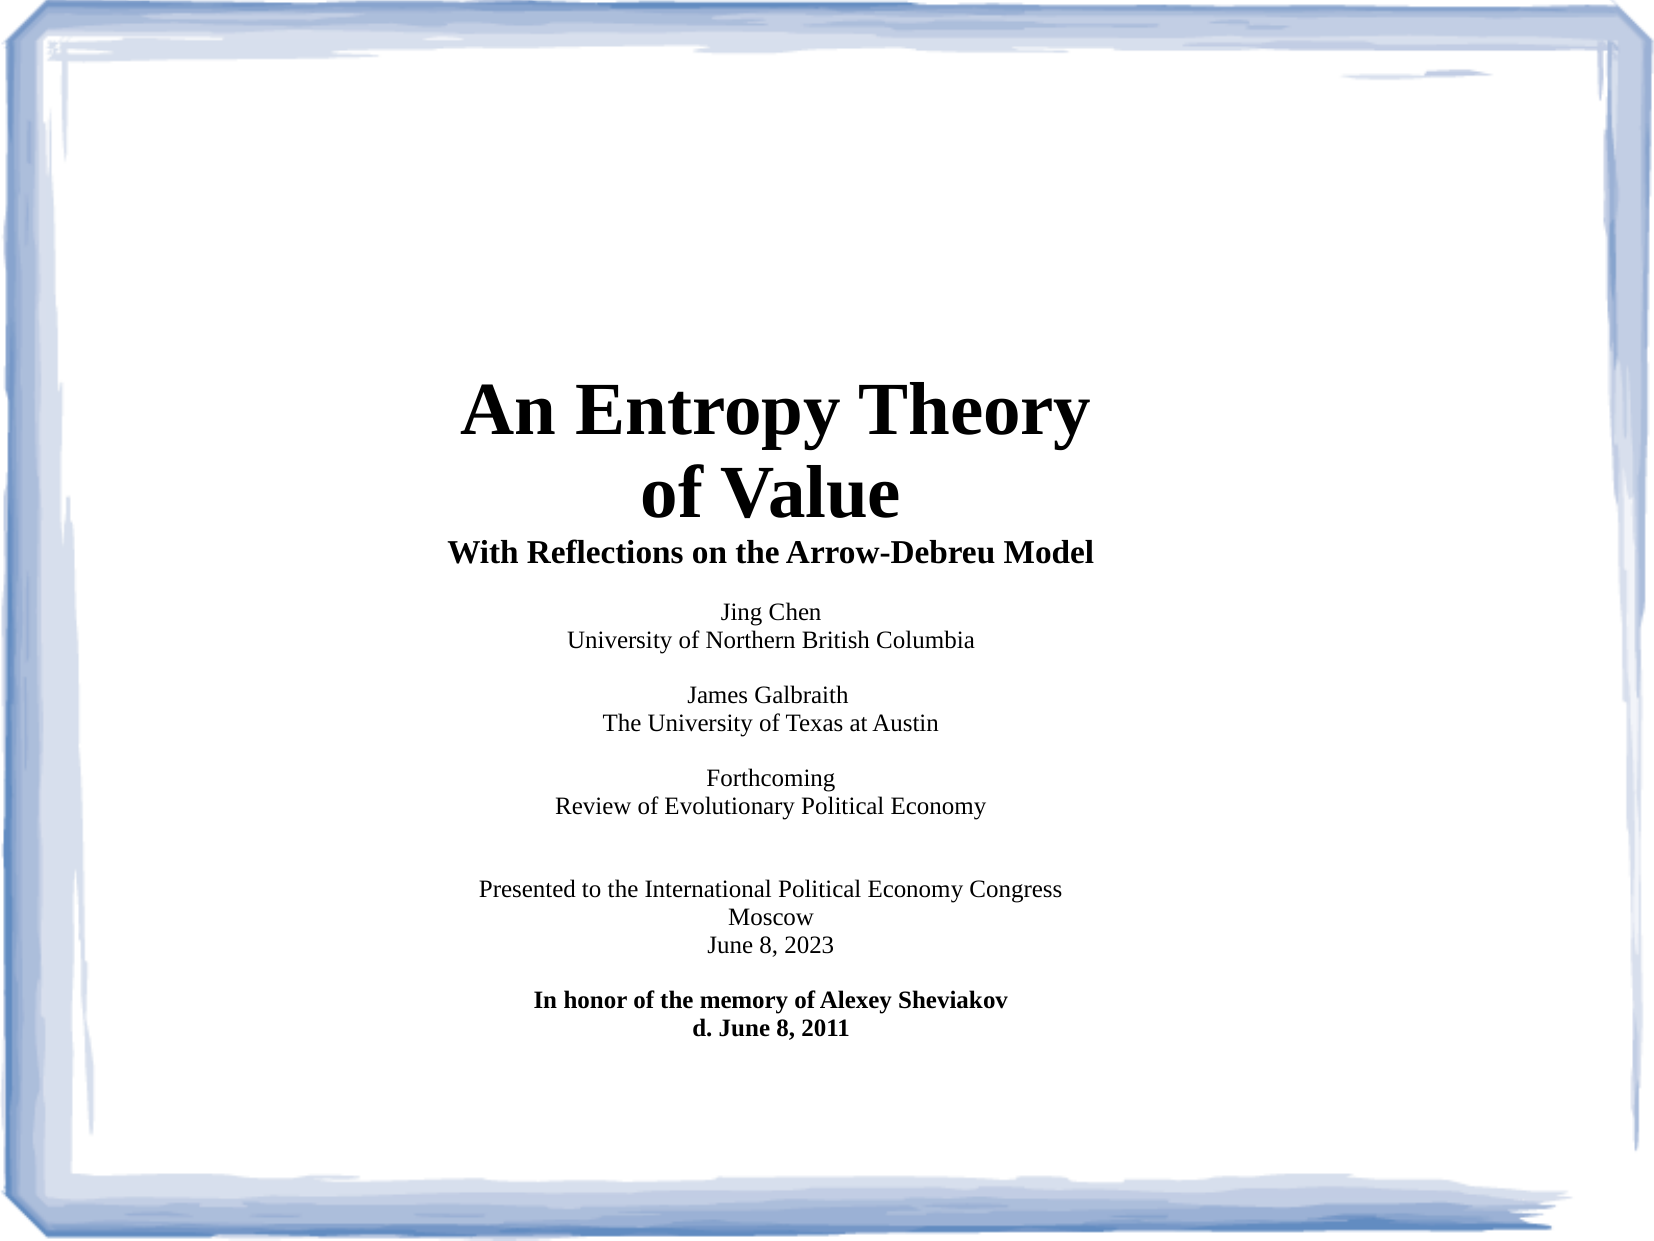

An Entropy Theory of Value
With Reflections on the Arrow-Debreu Model
Jing Chen
University of Northern British Columbia
James Galbraith
The University of Texas at Austin
Forthcoming
Review of Evolutionary Political Economy
Presented to the International Political Economy Congress
Moscow
June 8, 2023
In honor of the memory of Alexey Sheviakov
d. June 8, 2011